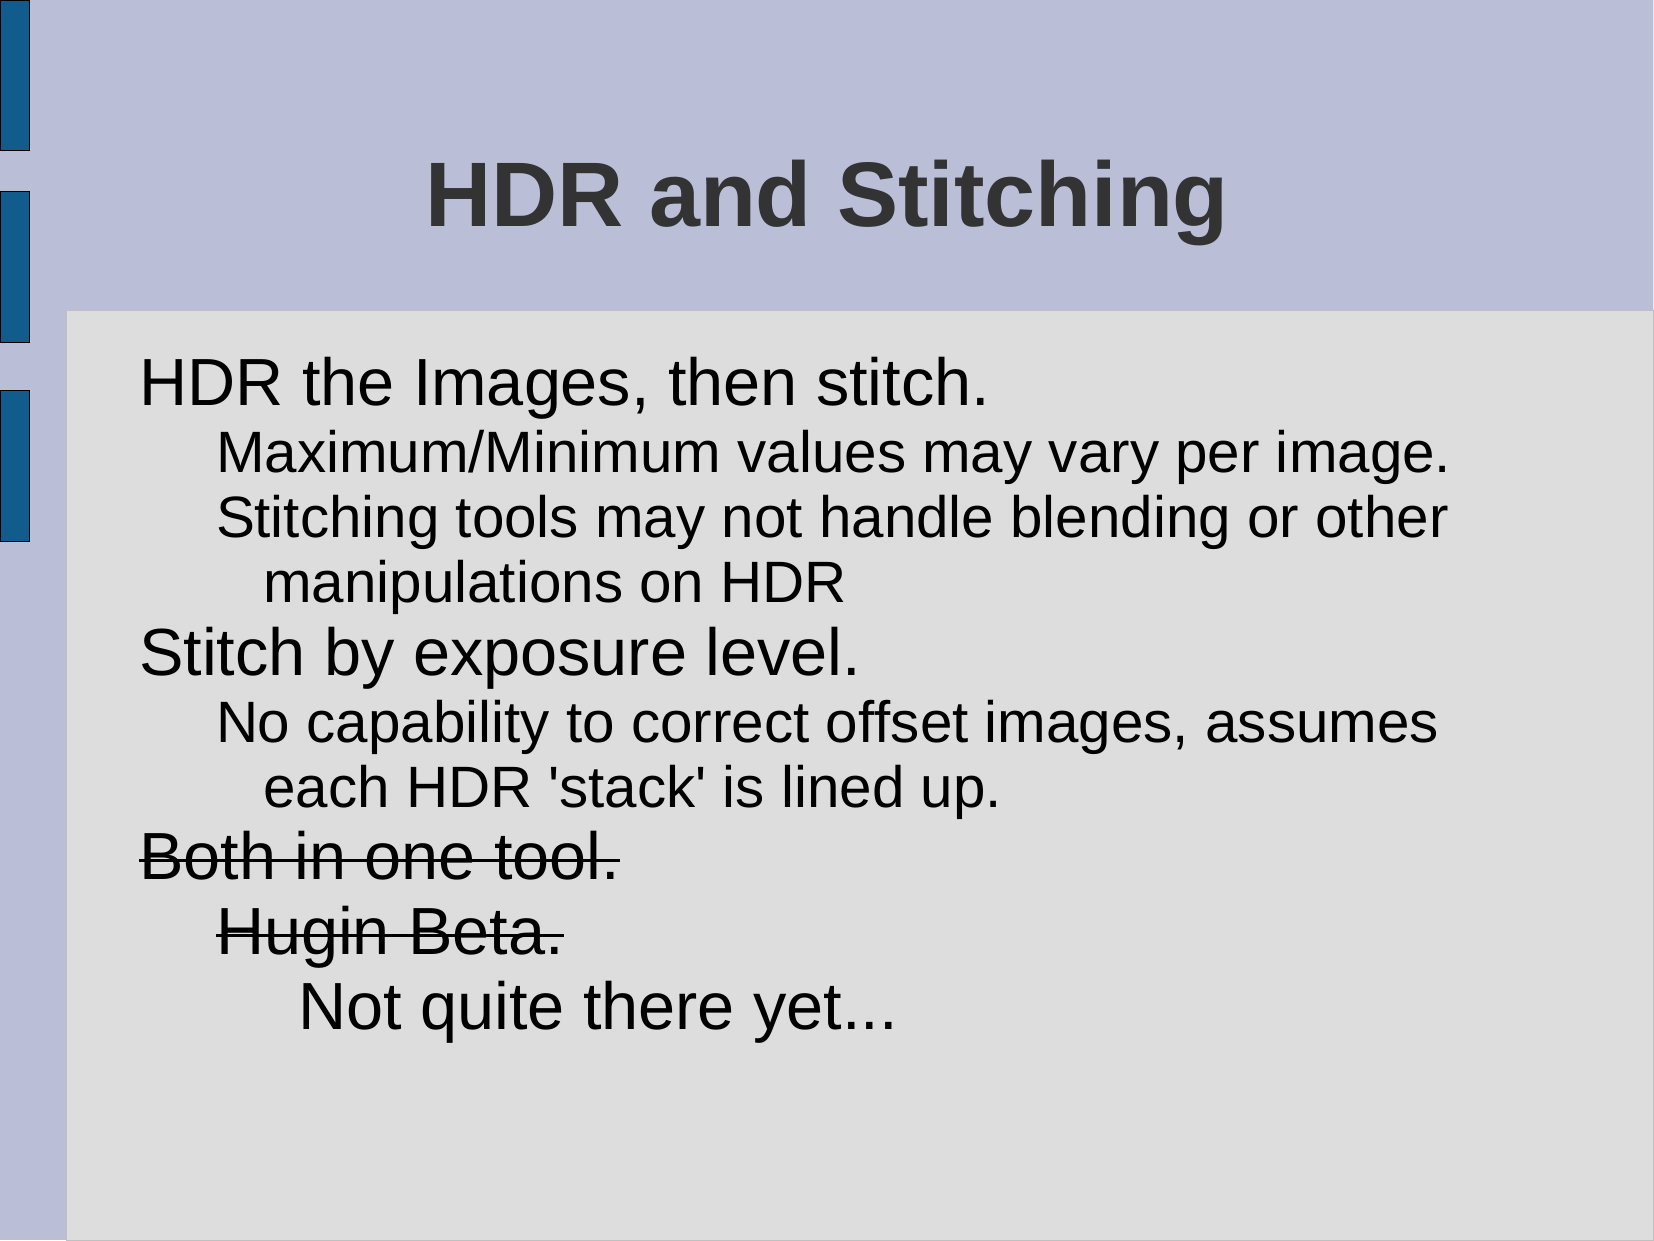

# HDR and Stitching
HDR the Images, then stitch.
Maximum/Minimum values may vary per image.
Stitching tools may not handle blending or other manipulations on HDR
Stitch by exposure level.
No capability to correct offset images, assumes each HDR 'stack' is lined up.
Both in one tool.
Hugin Beta.
Not quite there yet...